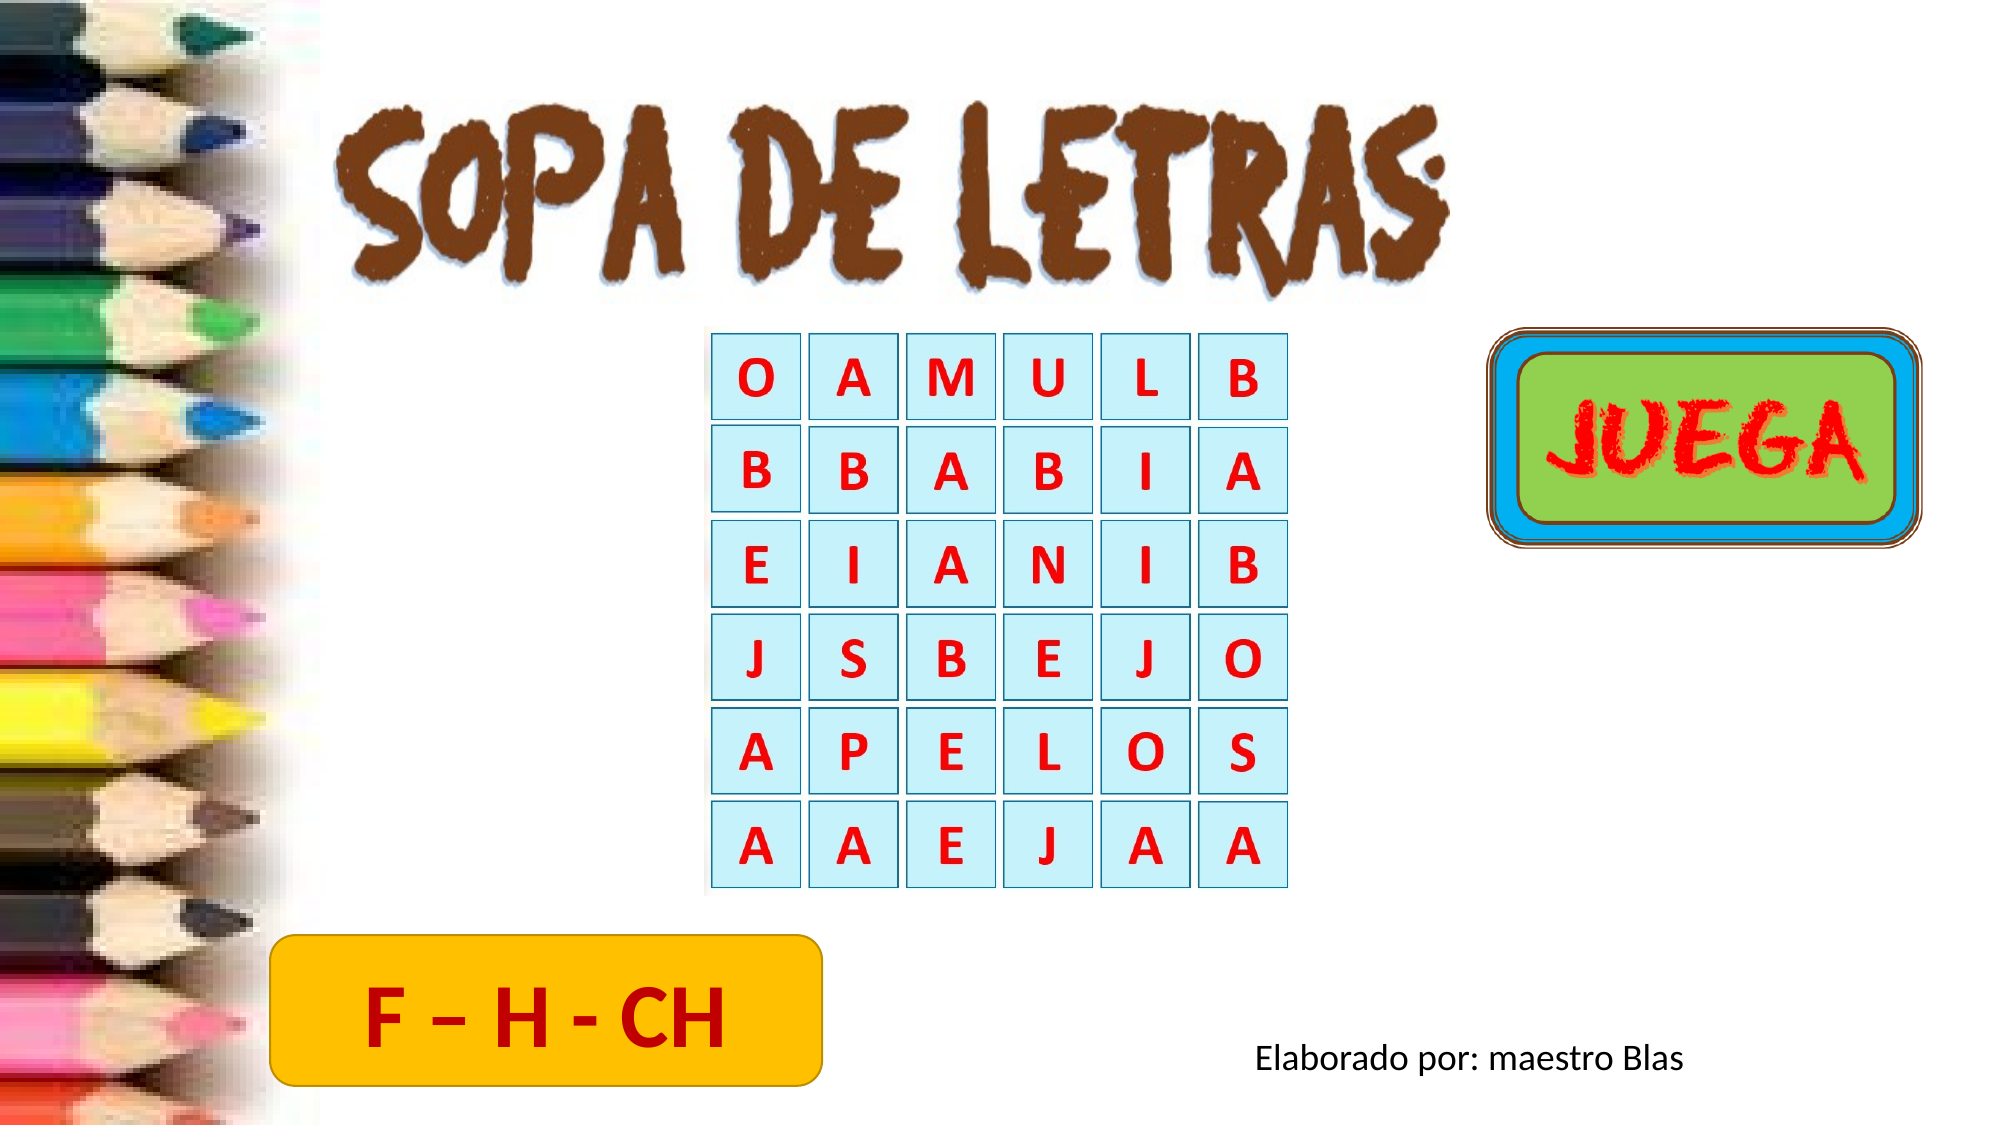

F – H - CH
Elaborado por: maestro Blas